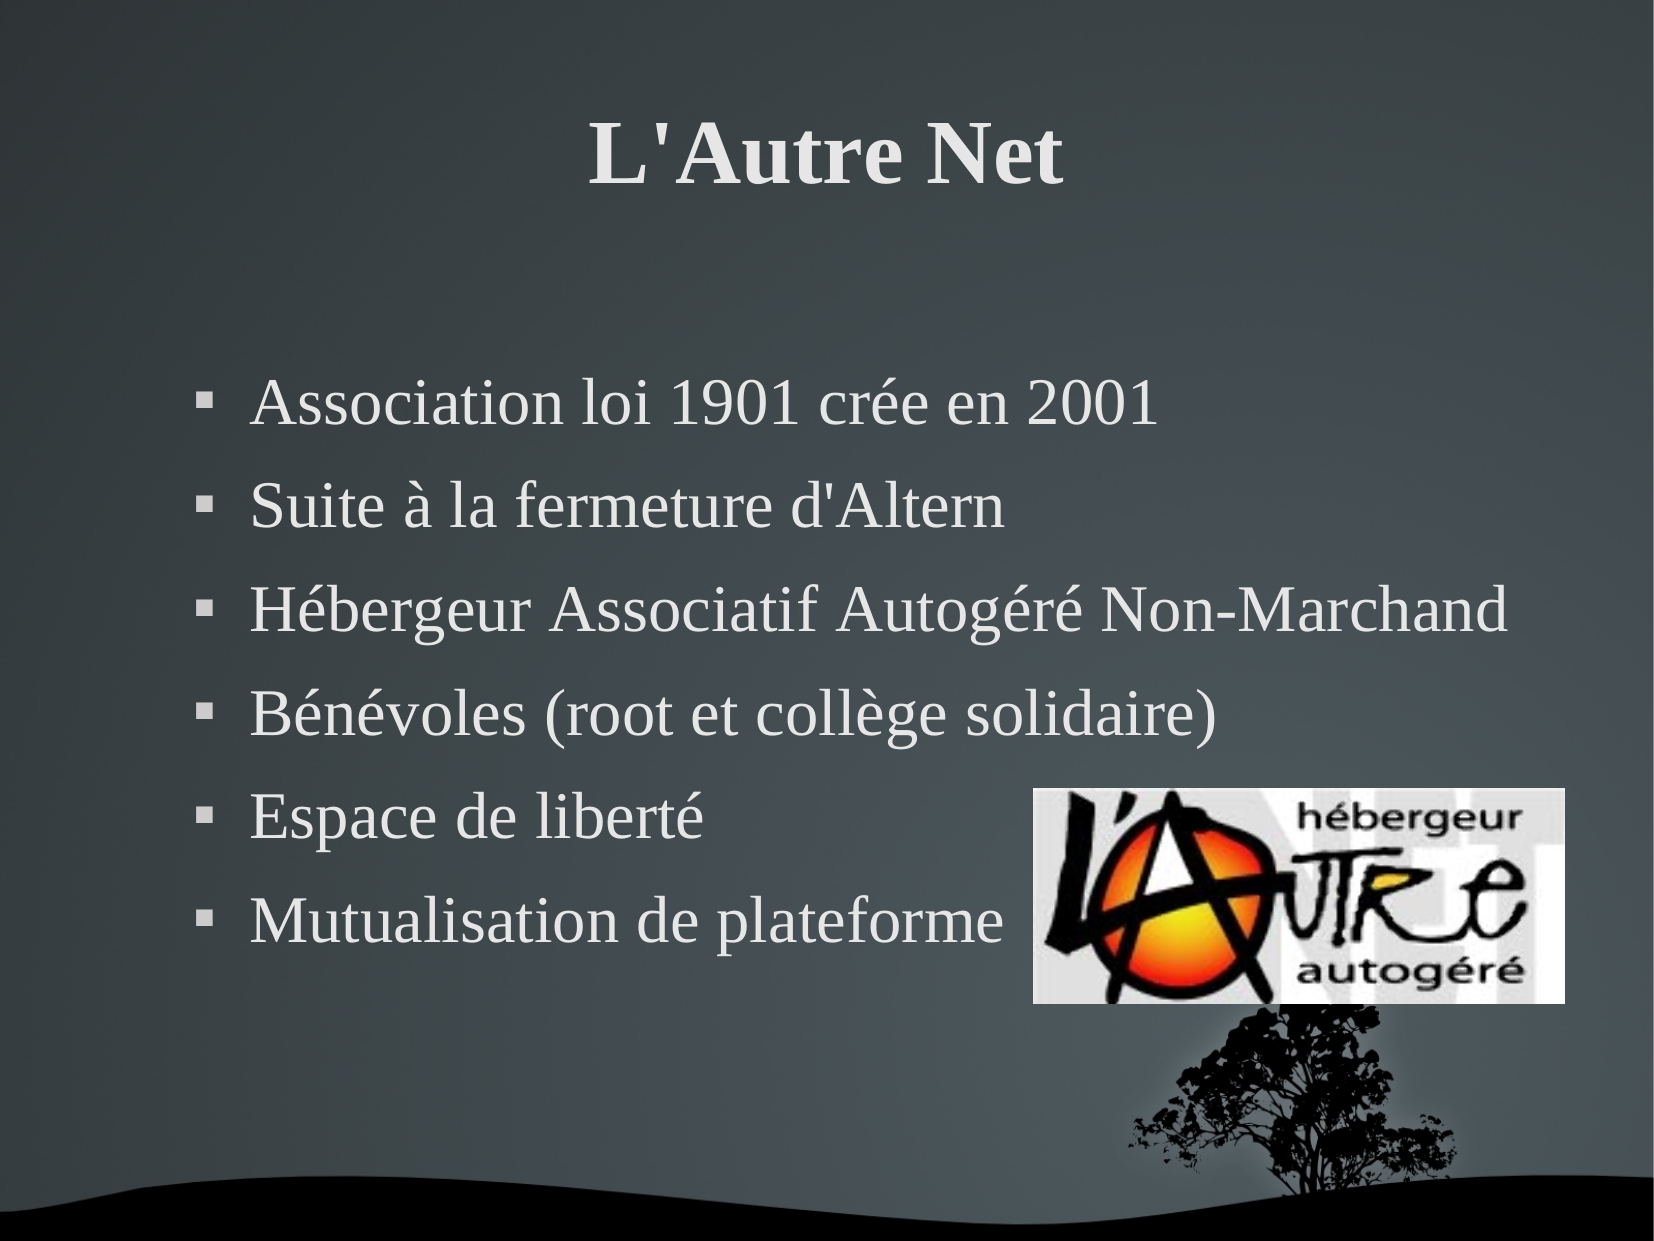

# L'Autre Net
Association loi 1901 crée en 2001
Suite à la fermeture d'Altern
Hébergeur Associatif Autogéré Non-Marchand
Bénévoles (root et collège solidaire)
Espace de liberté
Mutualisation de plateforme